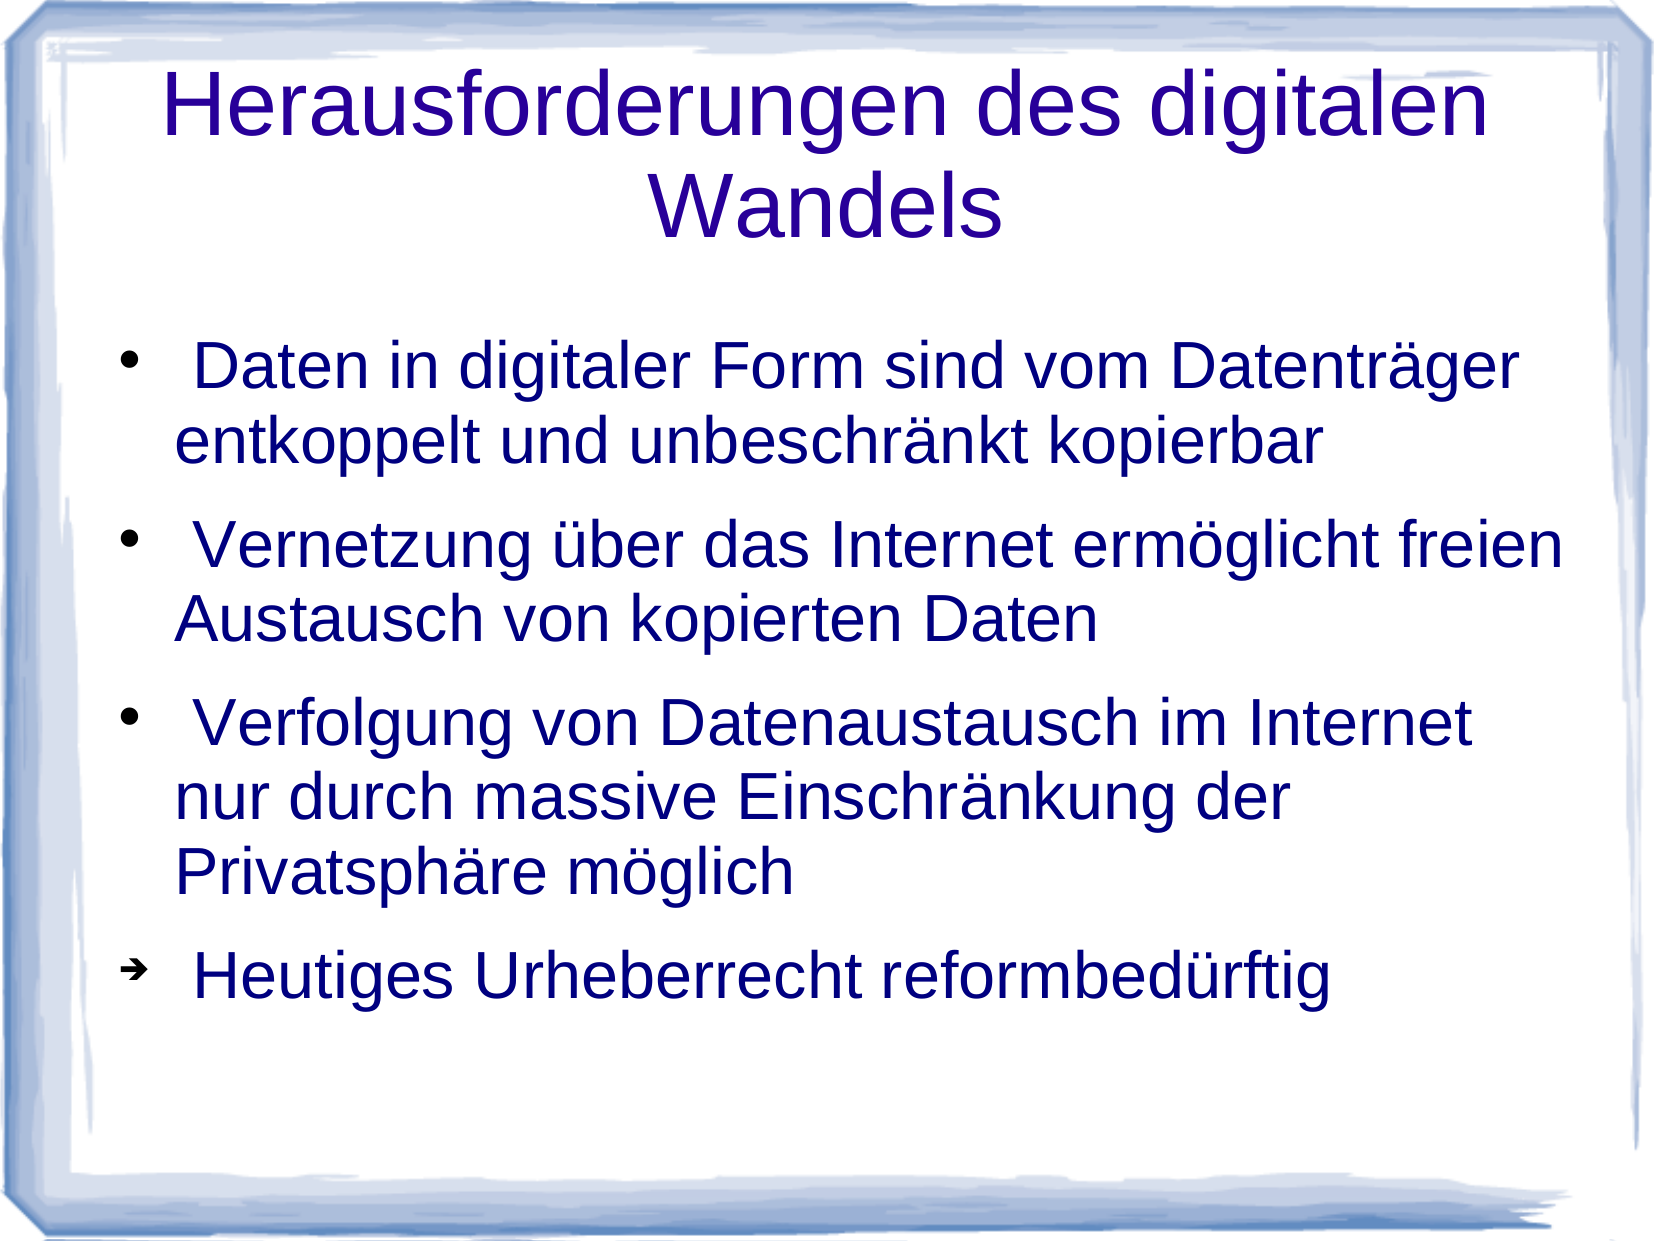

# Herausforderungen des digitalen Wandels
 Daten in digitaler Form sind vom Datenträger entkoppelt und unbeschränkt kopierbar
 Vernetzung über das Internet ermöglicht freien Austausch von kopierten Daten
 Verfolgung von Datenaustausch im Internet nur durch massive Einschränkung der Privatsphäre möglich
 Heutiges Urheberrecht reformbedürftig